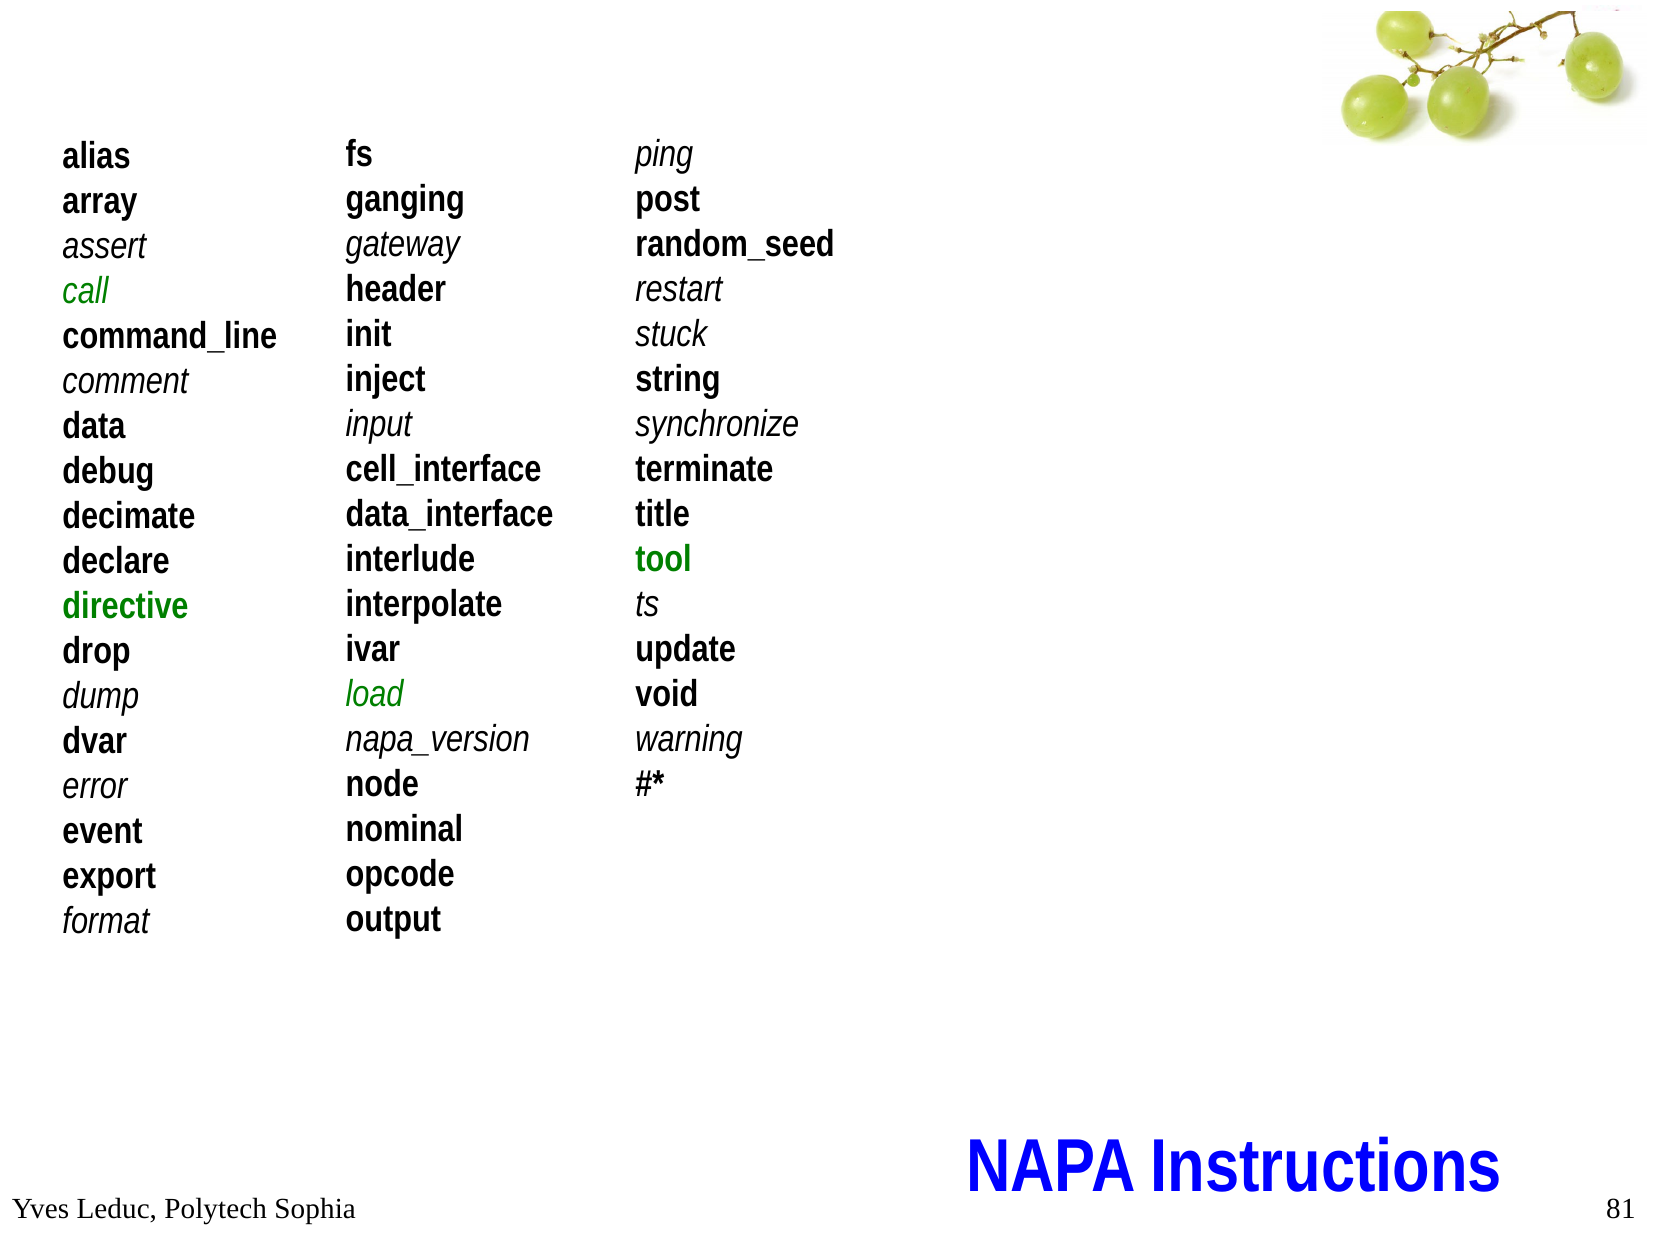

ping
post
random_seed
restart
stuck
string
synchronize
terminate
title
tool
ts
update
void
warning
#*
fs
ganging
gateway
header
init
inject
input
cell_interface
data_interface
interlude
interpolate
ivar
load
napa_version
node
nominal
opcode
output
alias
array
assert
call
command_line
comment
data
debug
decimate
declare
directive
drop
dump
dvar
error
event
export
format
NAPA Instructions
Yves Leduc, Polytech Sophia
81